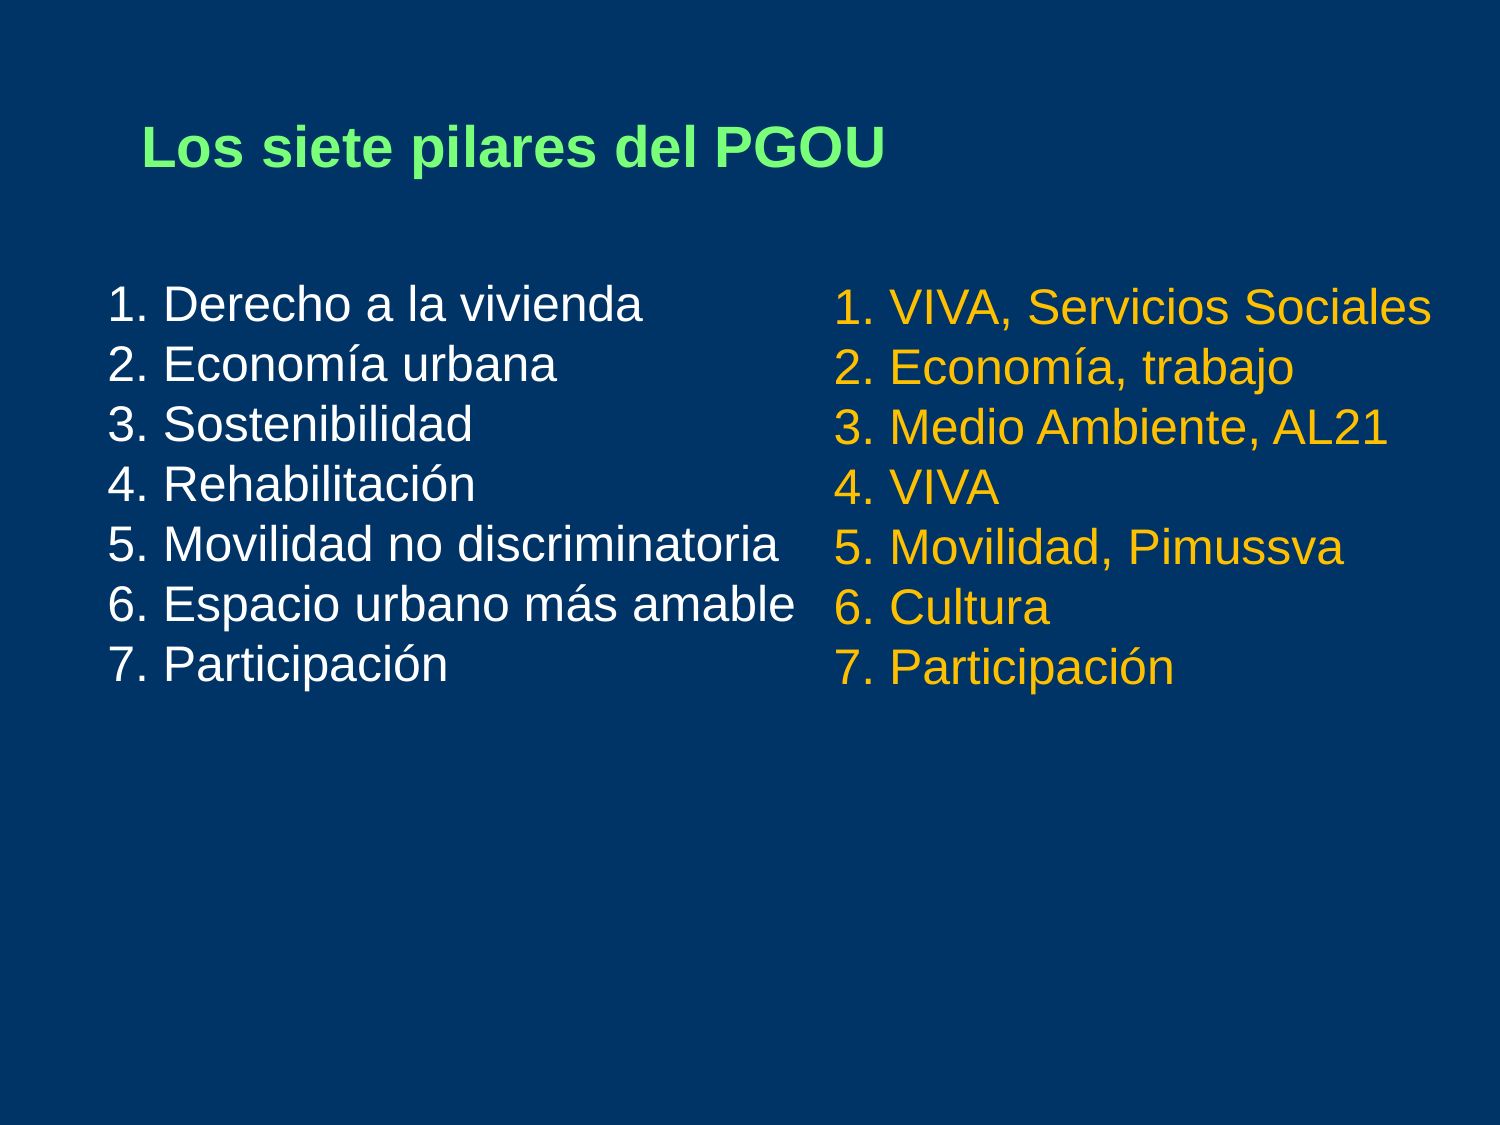

Los siete pilares del PGOU
1. Derecho a la vivienda
2. Economía urbana
3. Sostenibilidad
4. Rehabilitación
5. Movilidad no discriminatoria
6. Espacio urbano más amable
7. Participación
1. VIVA, Servicios Sociales
2. Economía, trabajo
3. Medio Ambiente, AL21
4. VIVA
5. Movilidad, Pimussva
6. Cultura
7. Participación